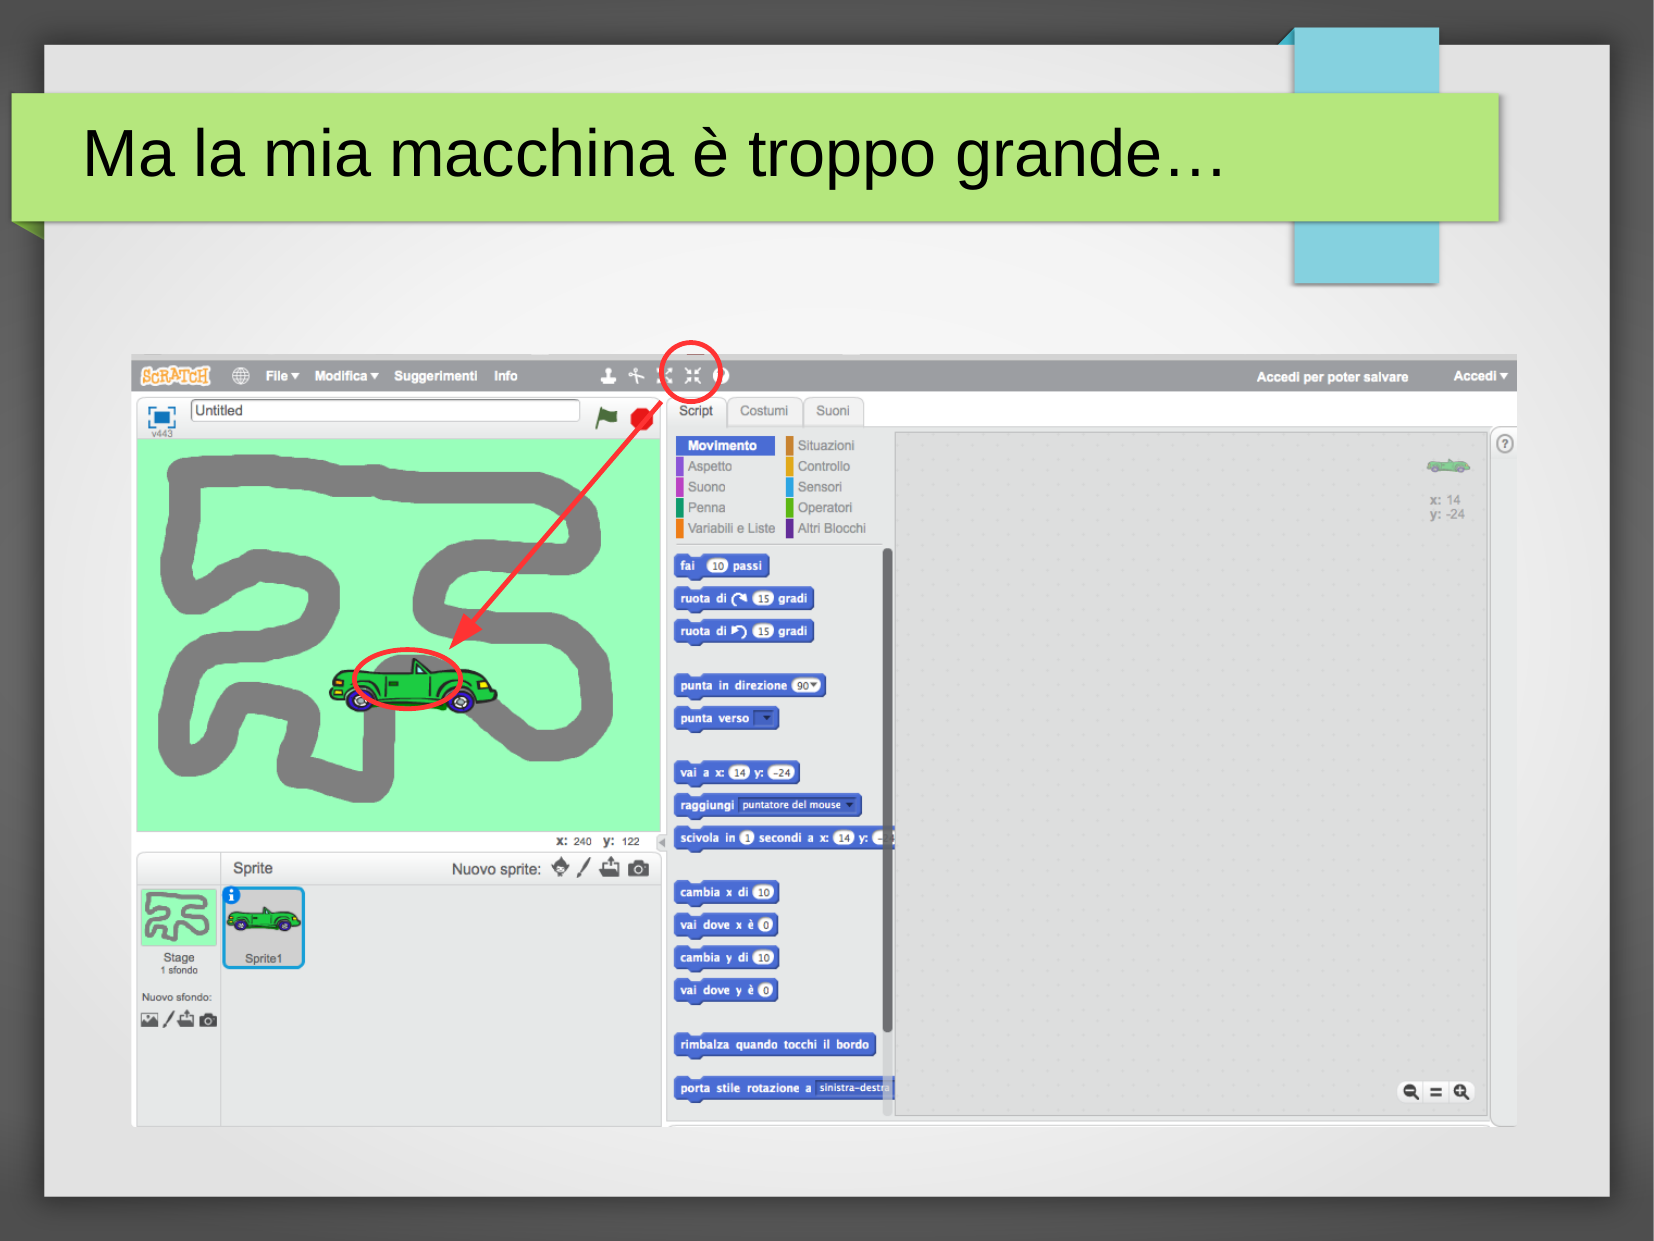

# Ma la mia macchina è troppo grande…